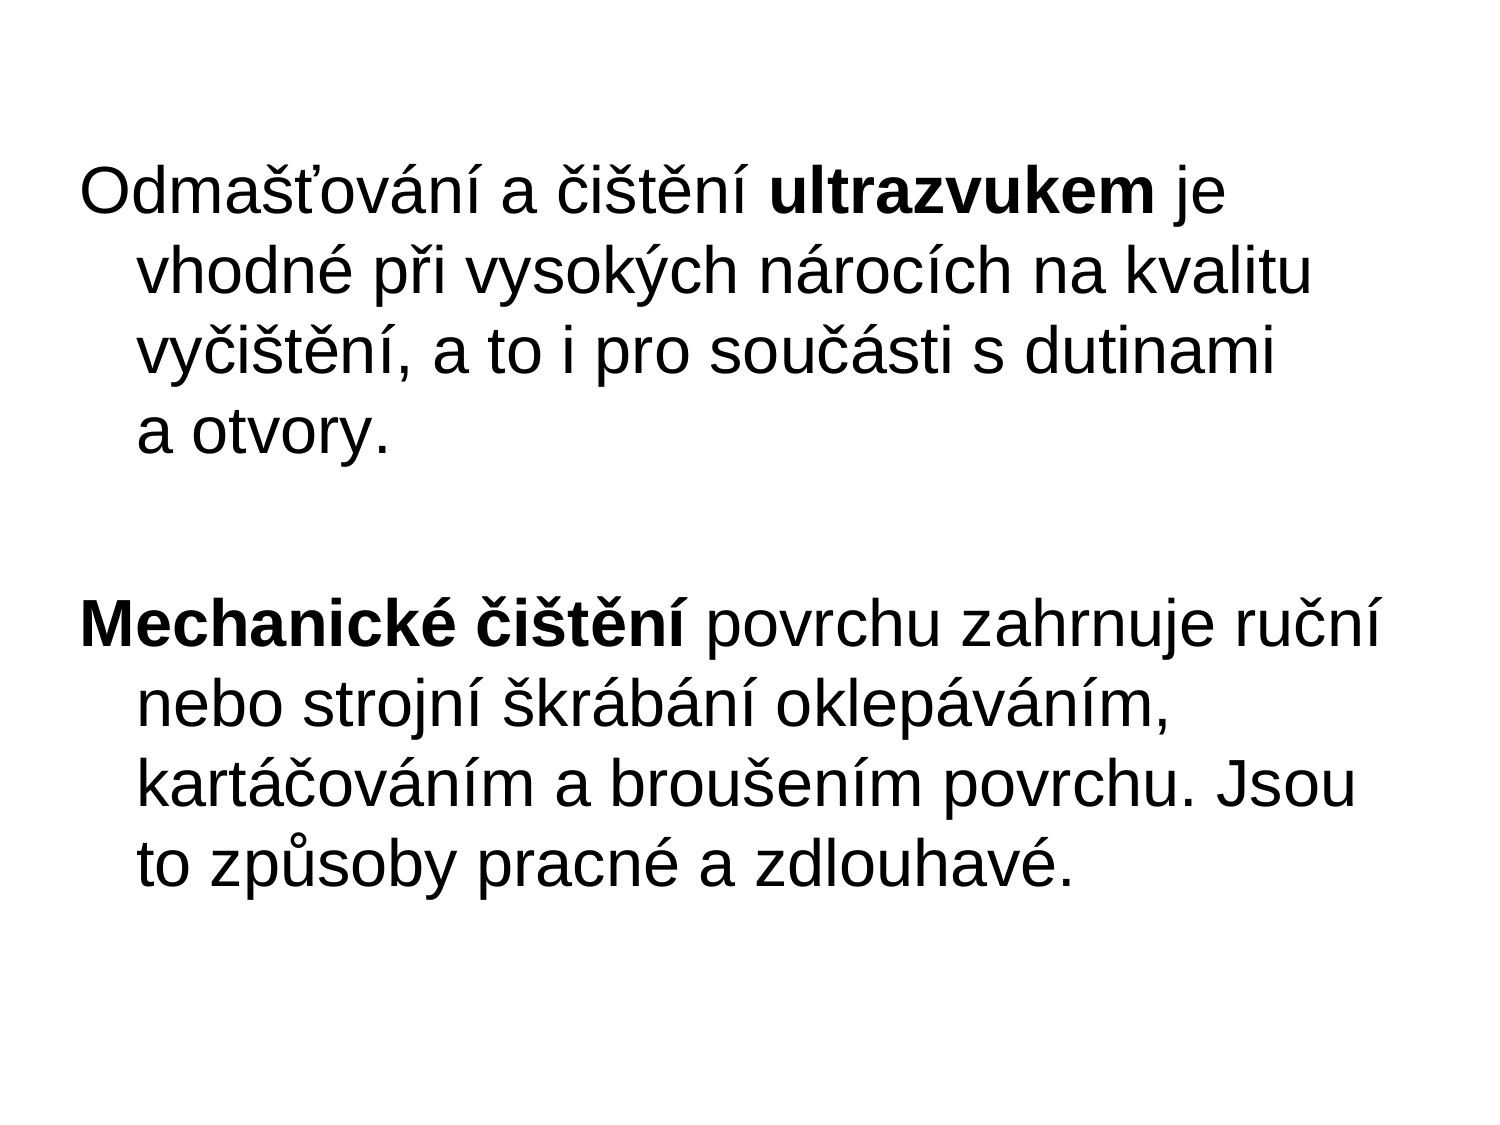

# Odmašťování a čištění ultrazvukem je vhodné při vysokých nárocích na kvalitu vyčištění, a to i pro součásti s dutinami a otvory.
Mechanické čištění povrchu zahrnuje ruční nebo strojní škrábání oklepáváním, kartáčováním a broušením povrchu. Jsou to způsoby pracné a zdlouhavé.